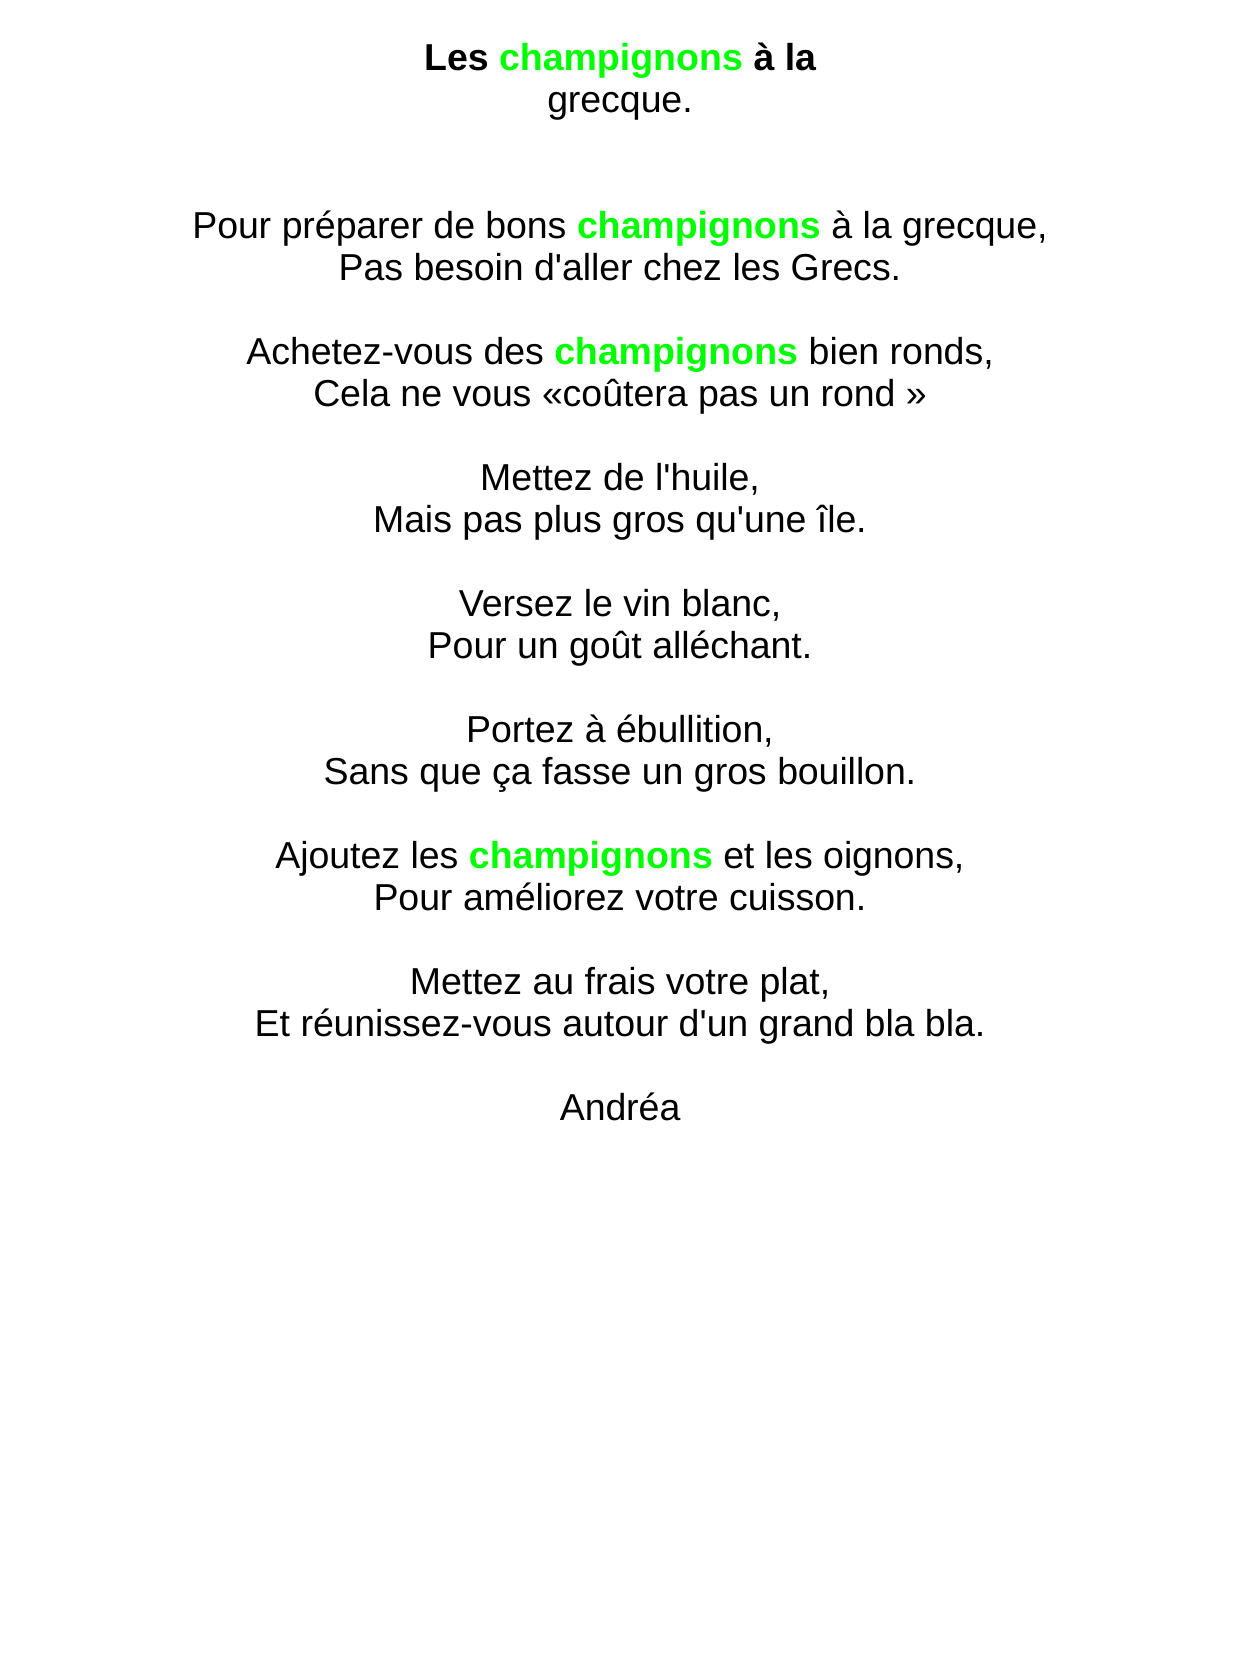

Les champignons à la
grecque.
Pour préparer de bons champignons à la grecque,
Pas besoin d'aller chez les Grecs.
Achetez-vous des champignons bien ronds,
Cela ne vous «coûtera pas un rond »
Mettez de l'huile,
Mais pas plus gros qu'une île.
Versez le vin blanc,
Pour un goût alléchant.
Portez à ébullition,
Sans que ça fasse un gros bouillon.
Ajoutez les champignons et les oignons,
Pour améliorez votre cuisson.
Mettez au frais votre plat,
Et réunissez-vous autour d'un grand bla bla.
Andréa